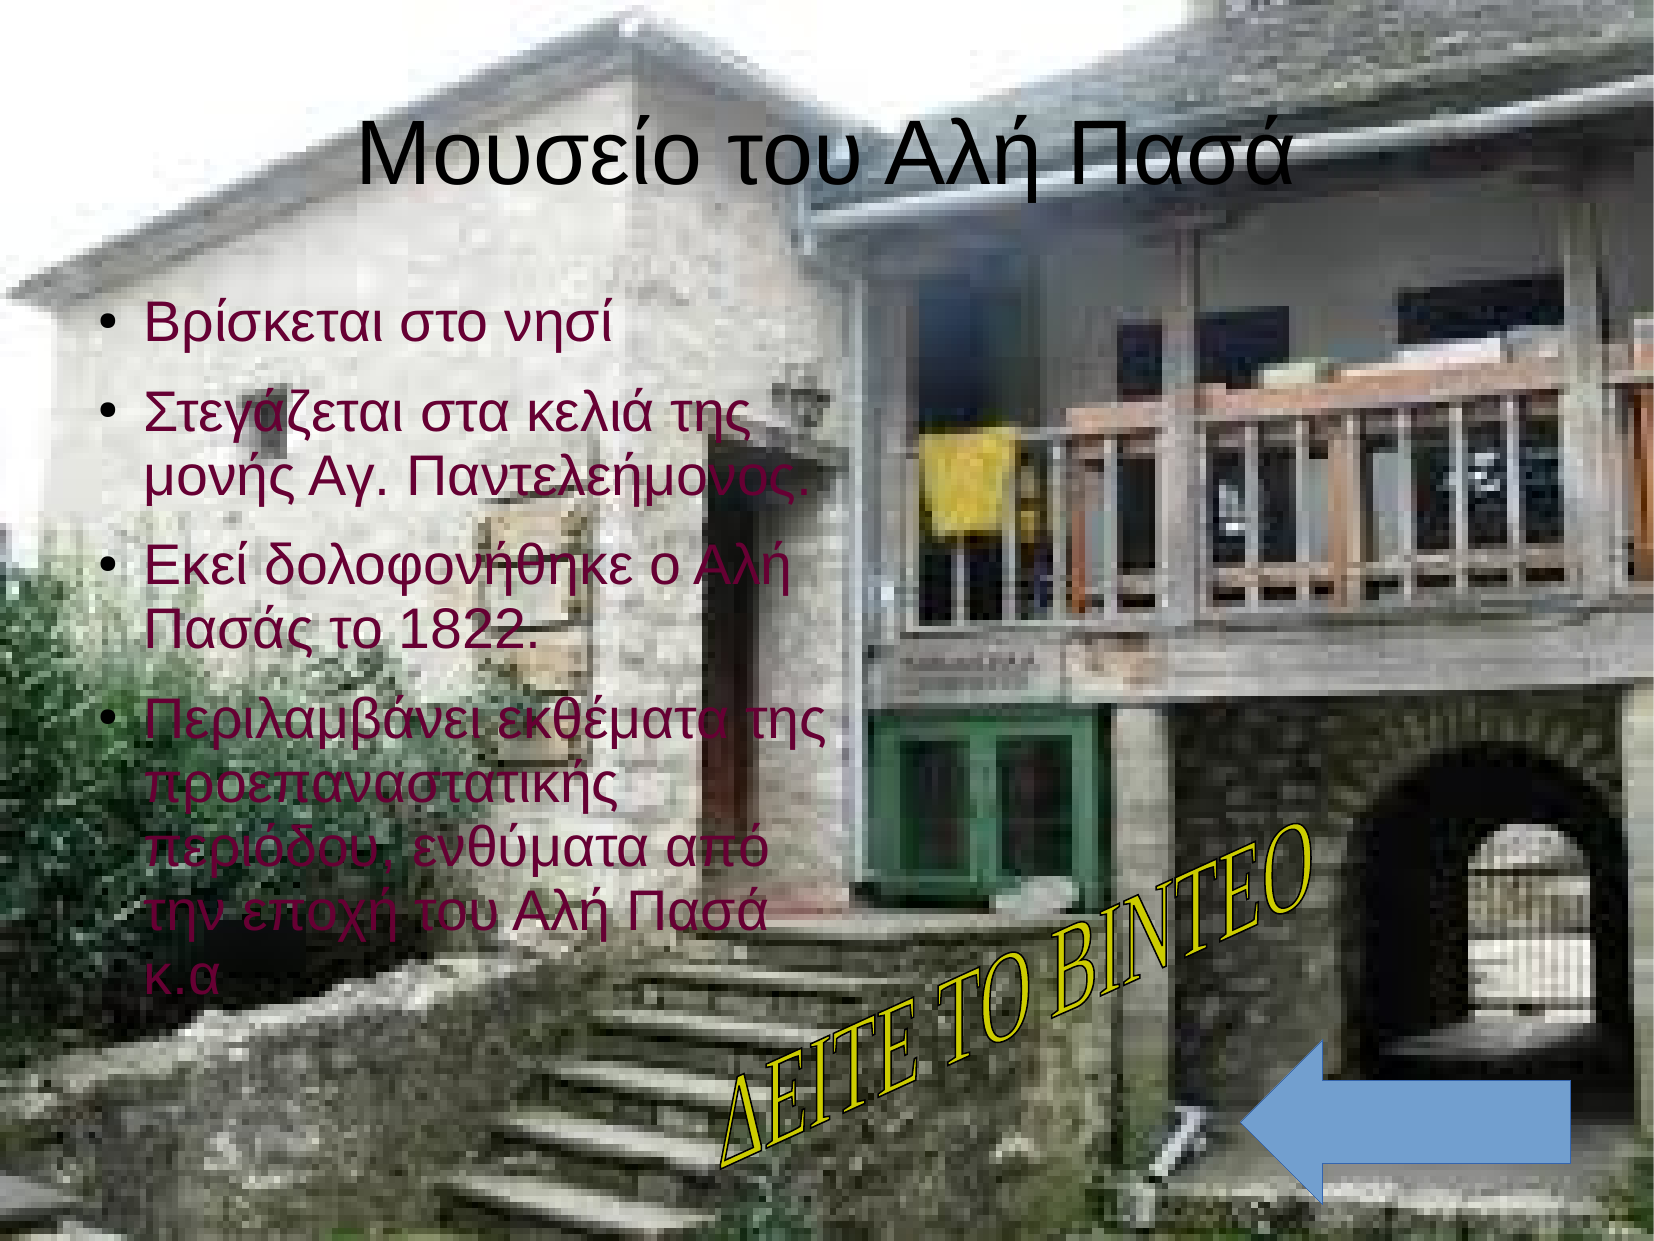

# Μουσείο του Αλή Πασά
Βρίσκεται στο νησί
Στεγάζεται στα κελιά της μονής Αγ. Παντελεήμονος.
Εκεί δολοφονήθηκε ο Αλή Πασάς το 1822.
Περιλαμβάνει εκθέματα της προεπαναστατικής περιόδου, ενθύματα από την εποχή του Αλή Πασά κ.α
ΔΕΙΤΕ ΤΟ ΒΙΝΤΕΟ